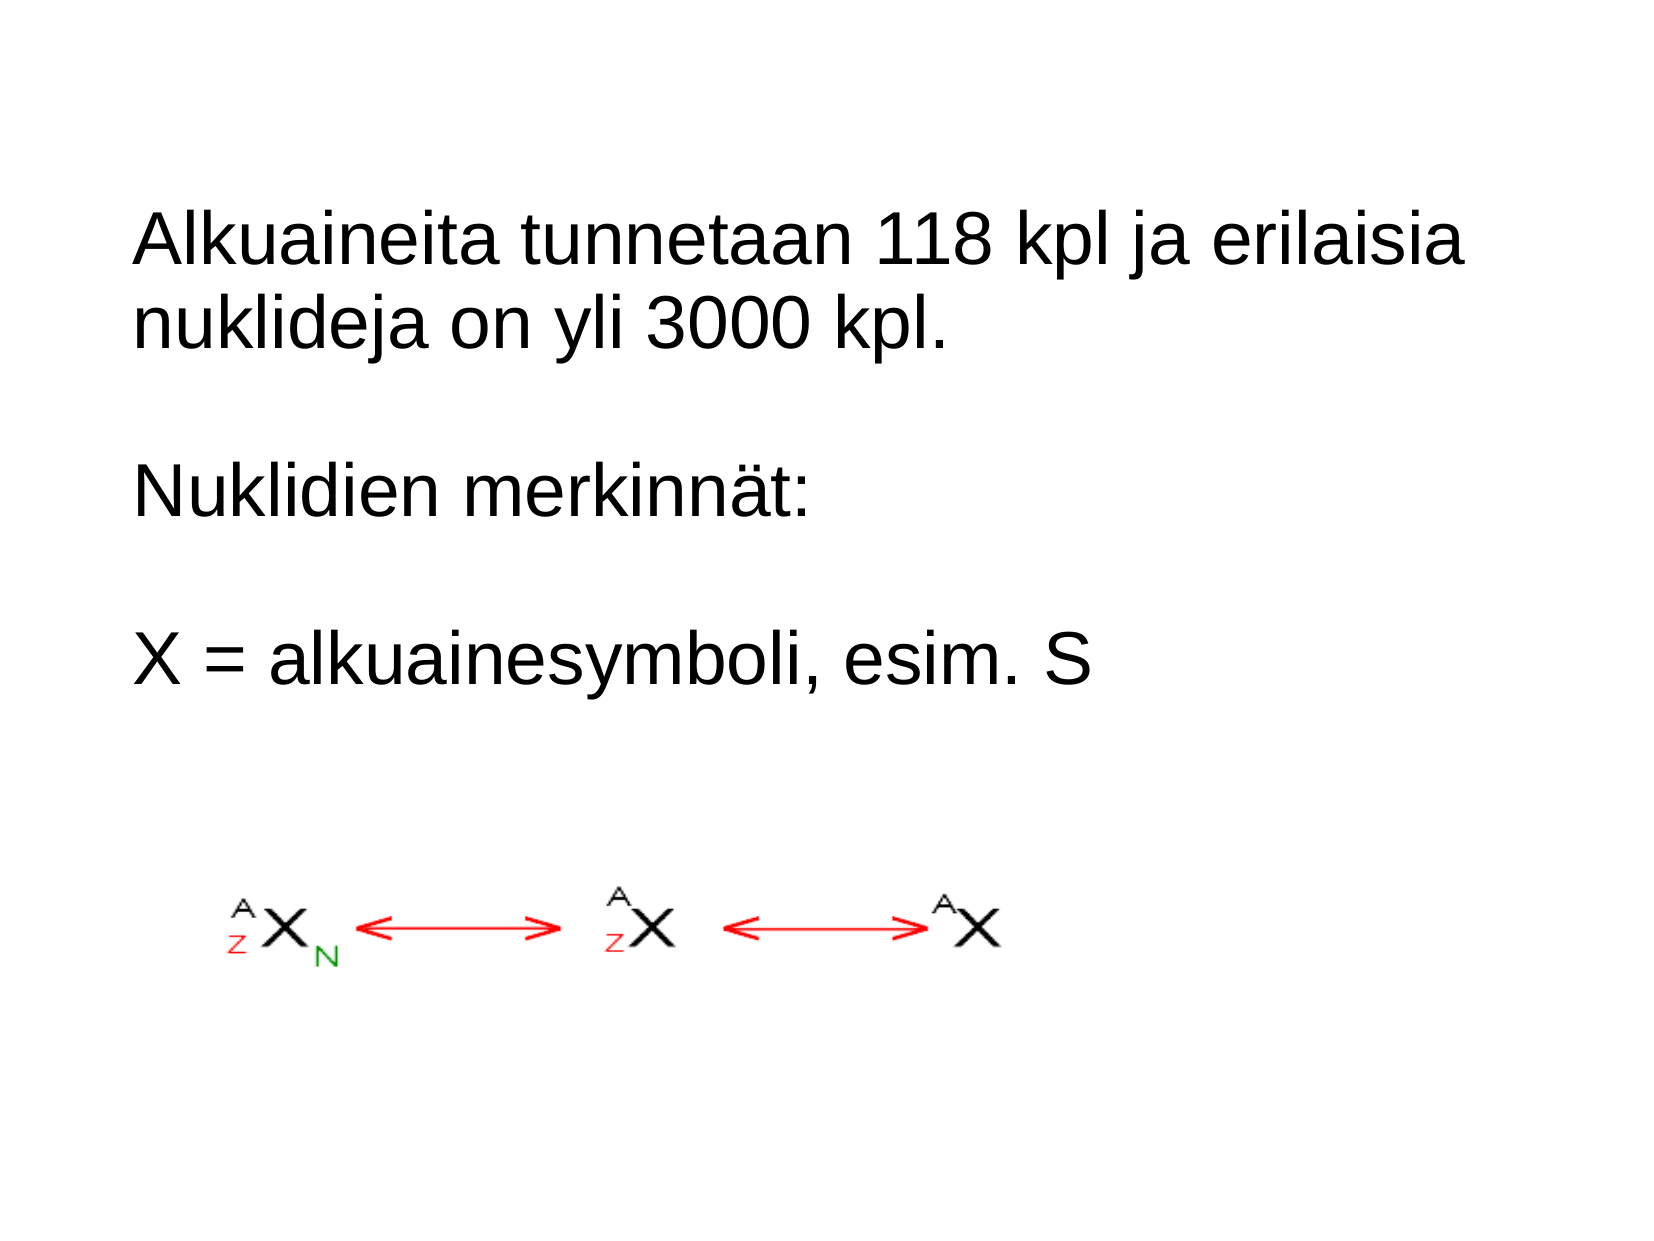

Alkuaineita tunnetaan 118 kpl ja erilaisia nuklideja on yli 3000 kpl.
Nuklidien merkinnät:
X = alkuainesymboli, esim. S